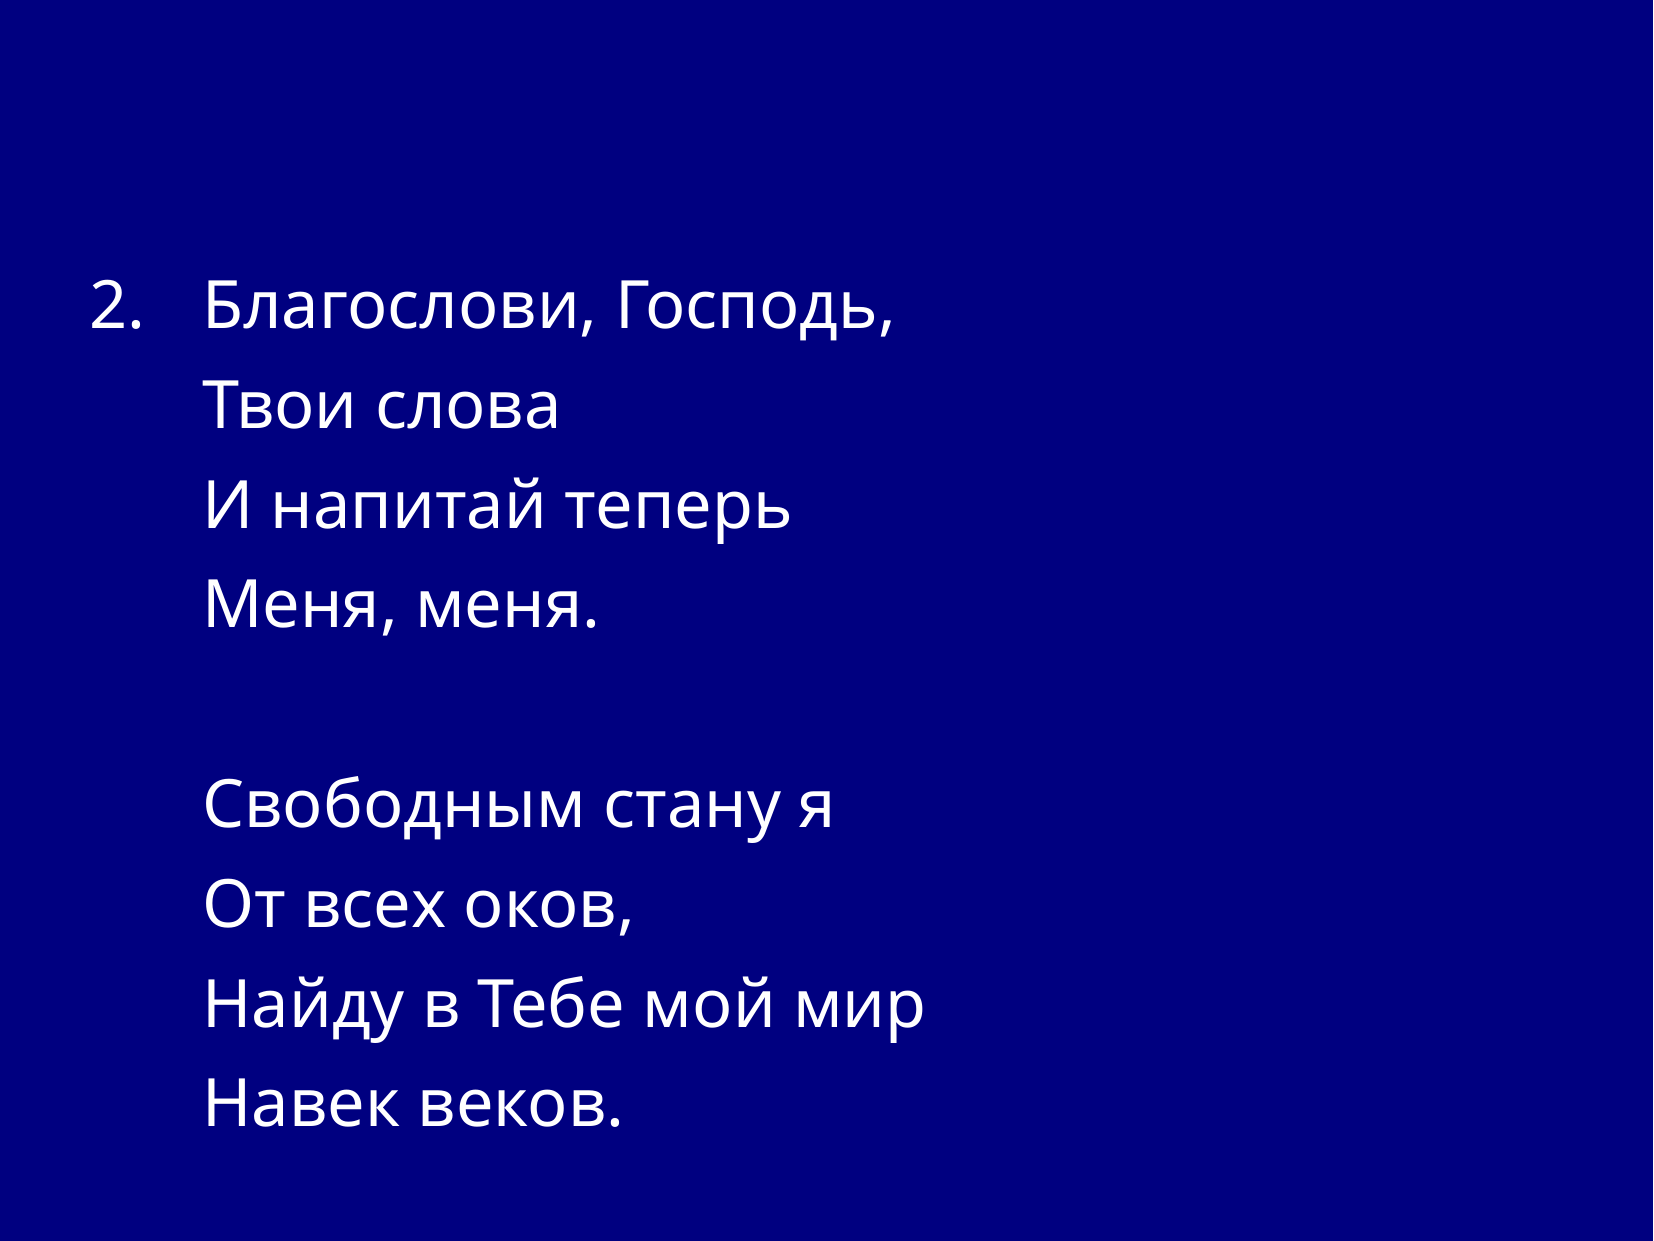

2.	Благослови, Господь,
	Твои слова
	И напитай теперь
	Меня, меня.
	Свободным стану я
	От всех оков,
	Найду в Тебе мой мир
	Навек веков.